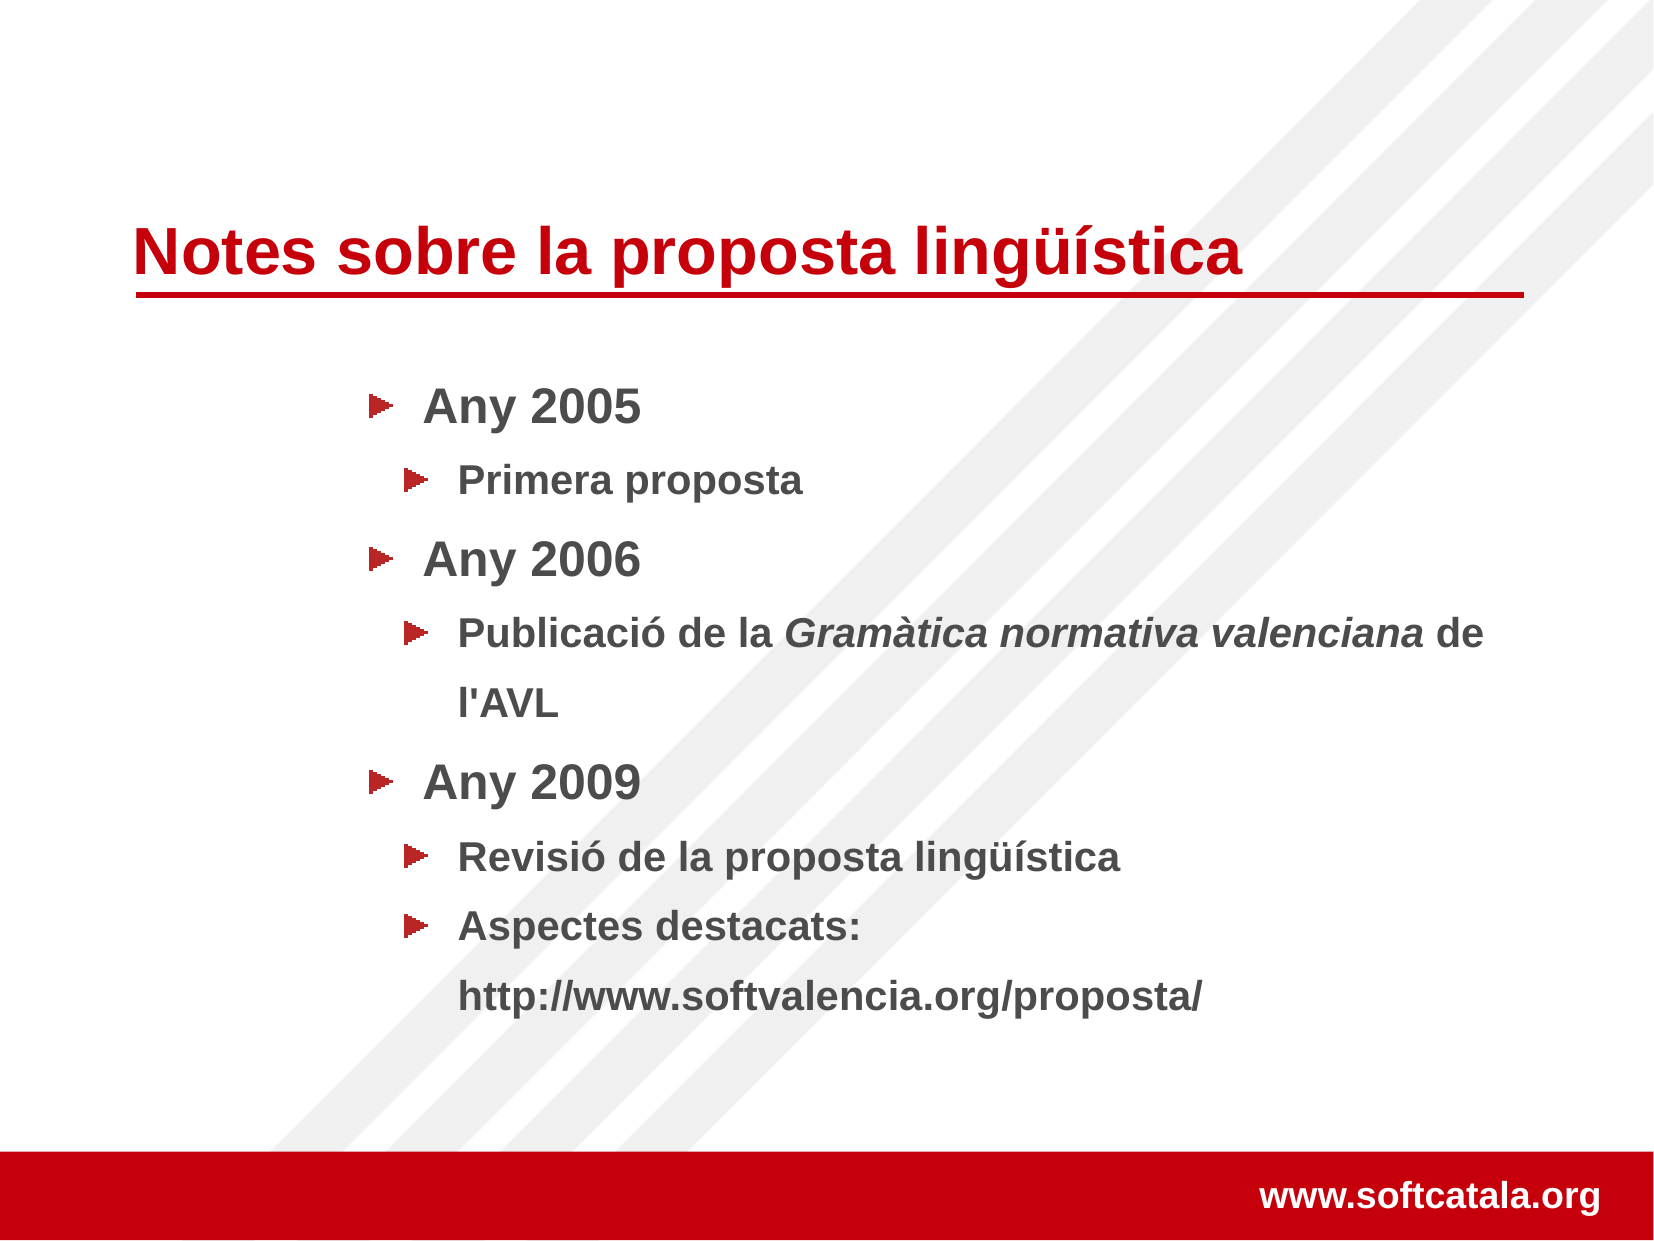

Notes sobre la proposta lingüística
Any 2005
Primera proposta
Any 2006
Publicació de la Gramàtica normativa valenciana de l'AVL
Any 2009
Revisió de la proposta lingüística
Aspectes destacats:http://www.softvalencia.org/proposta/
 www.softcatala.org